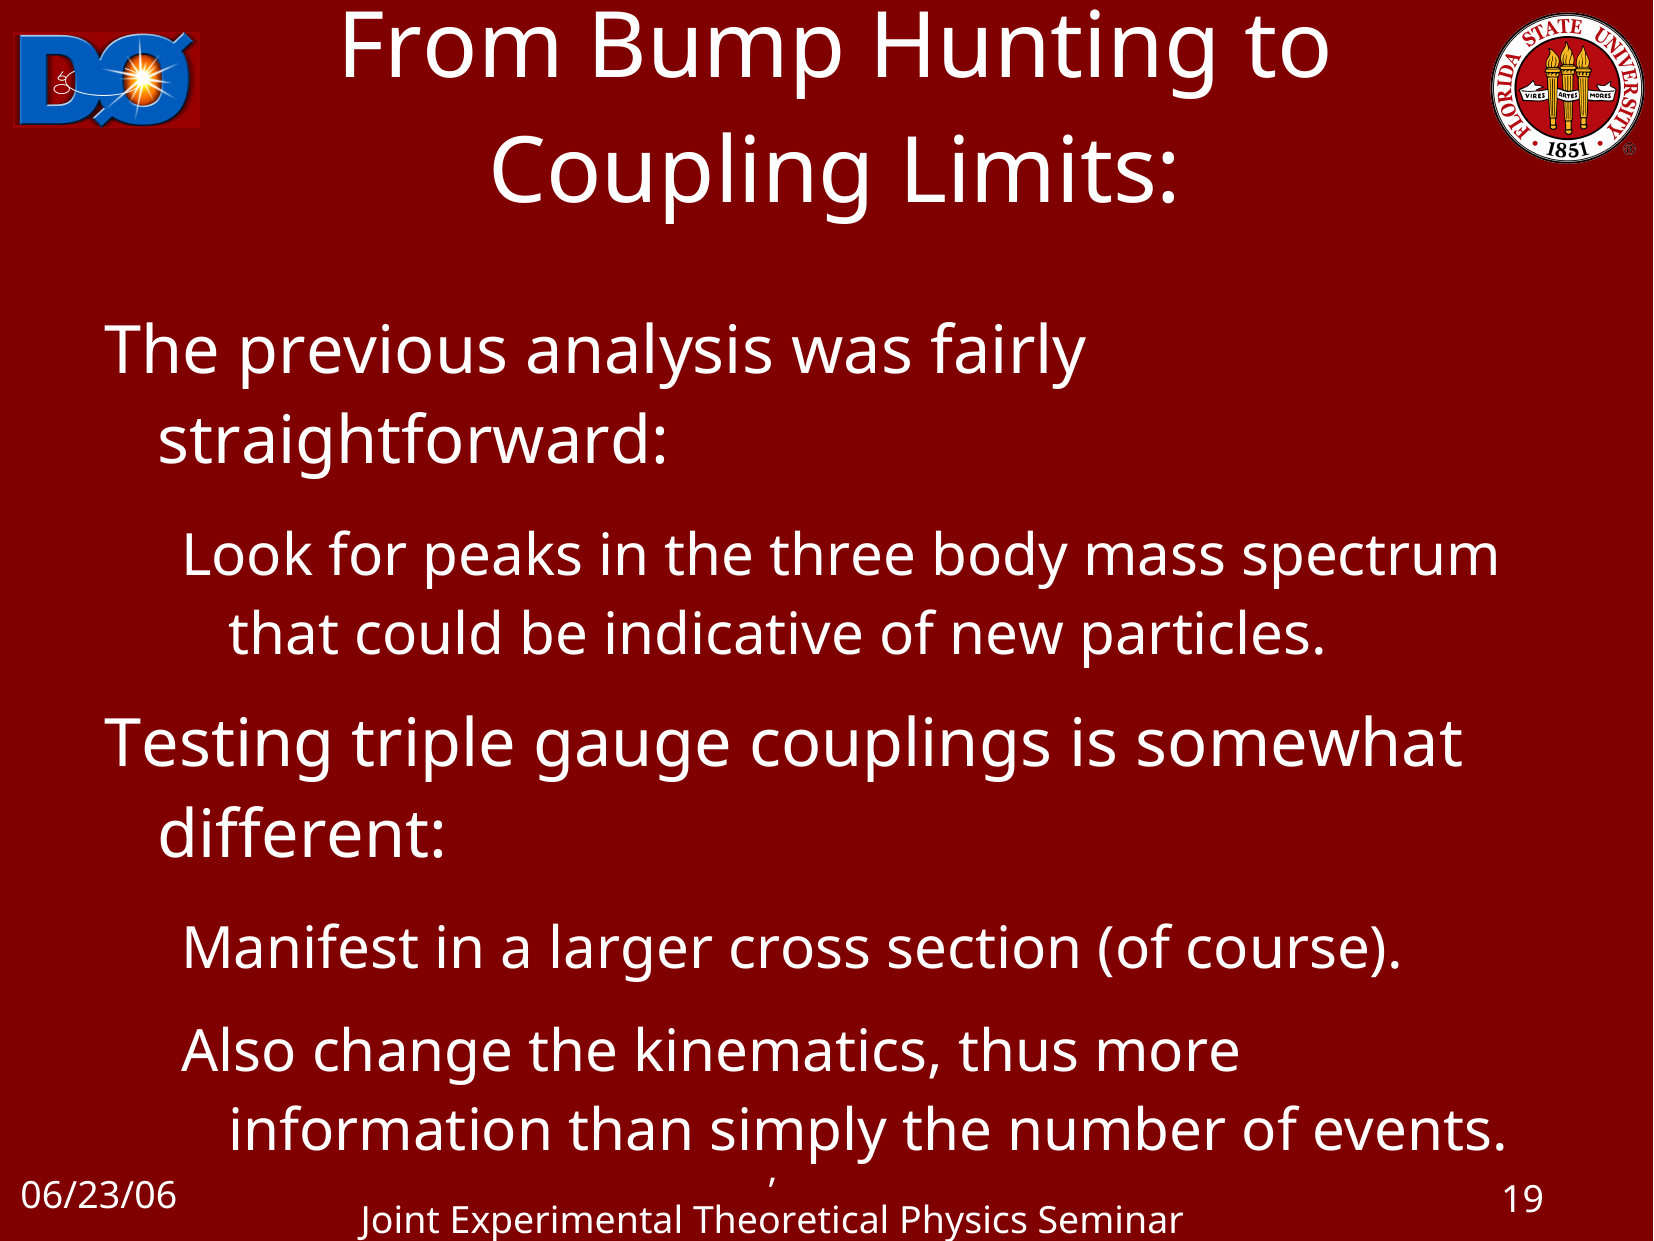

# From Bump Hunting to Coupling Limits:
The previous analysis was fairly straightforward:
Look for peaks in the three body mass spectrum that could be indicative of new particles.
Testing triple gauge couplings is somewhat different:
Manifest in a larger cross section (of course).
Also change the kinematics, thus more information than simply the number of events.